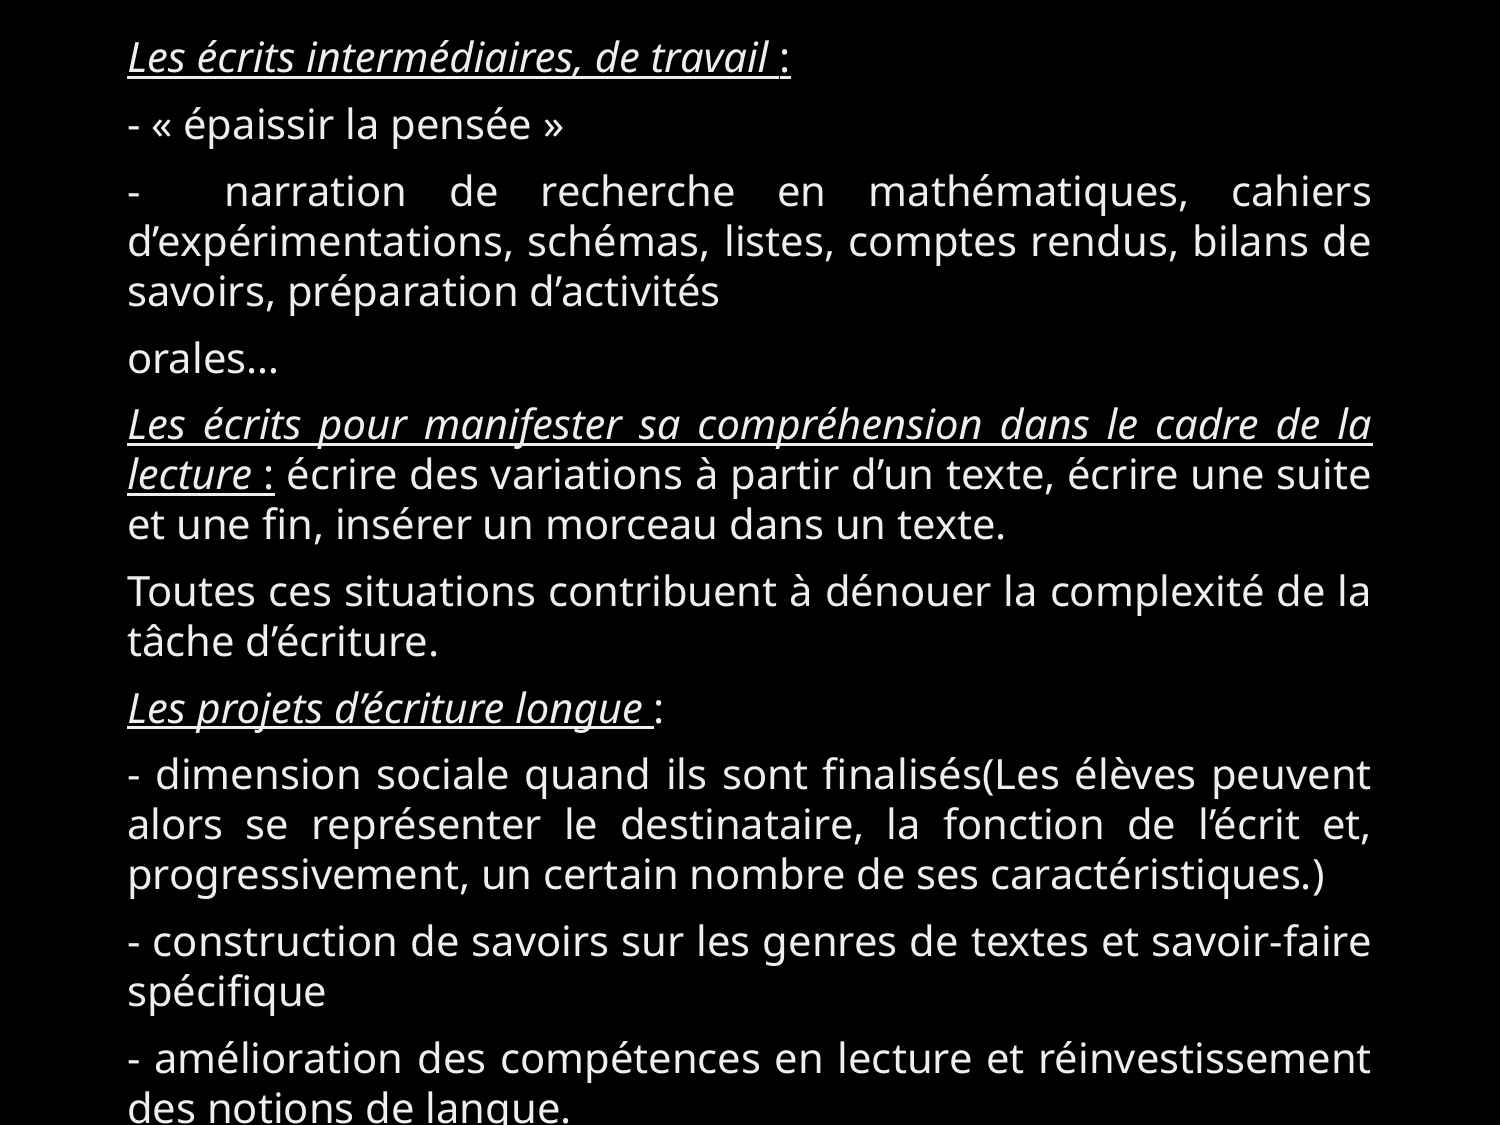

# Les écrits intermédiaires, de travail :
- « épaissir la pensée »
- narration de recherche en mathématiques, cahiers d’expérimentations, schémas, listes, comptes rendus, bilans de savoirs, préparation d’activités
orales…
Les écrits pour manifester sa compréhension dans le cadre de la lecture : écrire des variations à partir d’un texte, écrire une suite et une fin, insérer un morceau dans un texte.
Toutes ces situations contribuent à dénouer la complexité de la tâche d’écriture.
Les projets d’écriture longue :
- dimension sociale quand ils sont finalisés(Les élèves peuvent alors se représenter le destinataire, la fonction de l’écrit et, progressivement, un certain nombre de ses caractéristiques.)
- construction de savoirs sur les genres de textes et savoir-faire spécifique
- amélioration des compétences en lecture et réinvestissement des notions de langue.